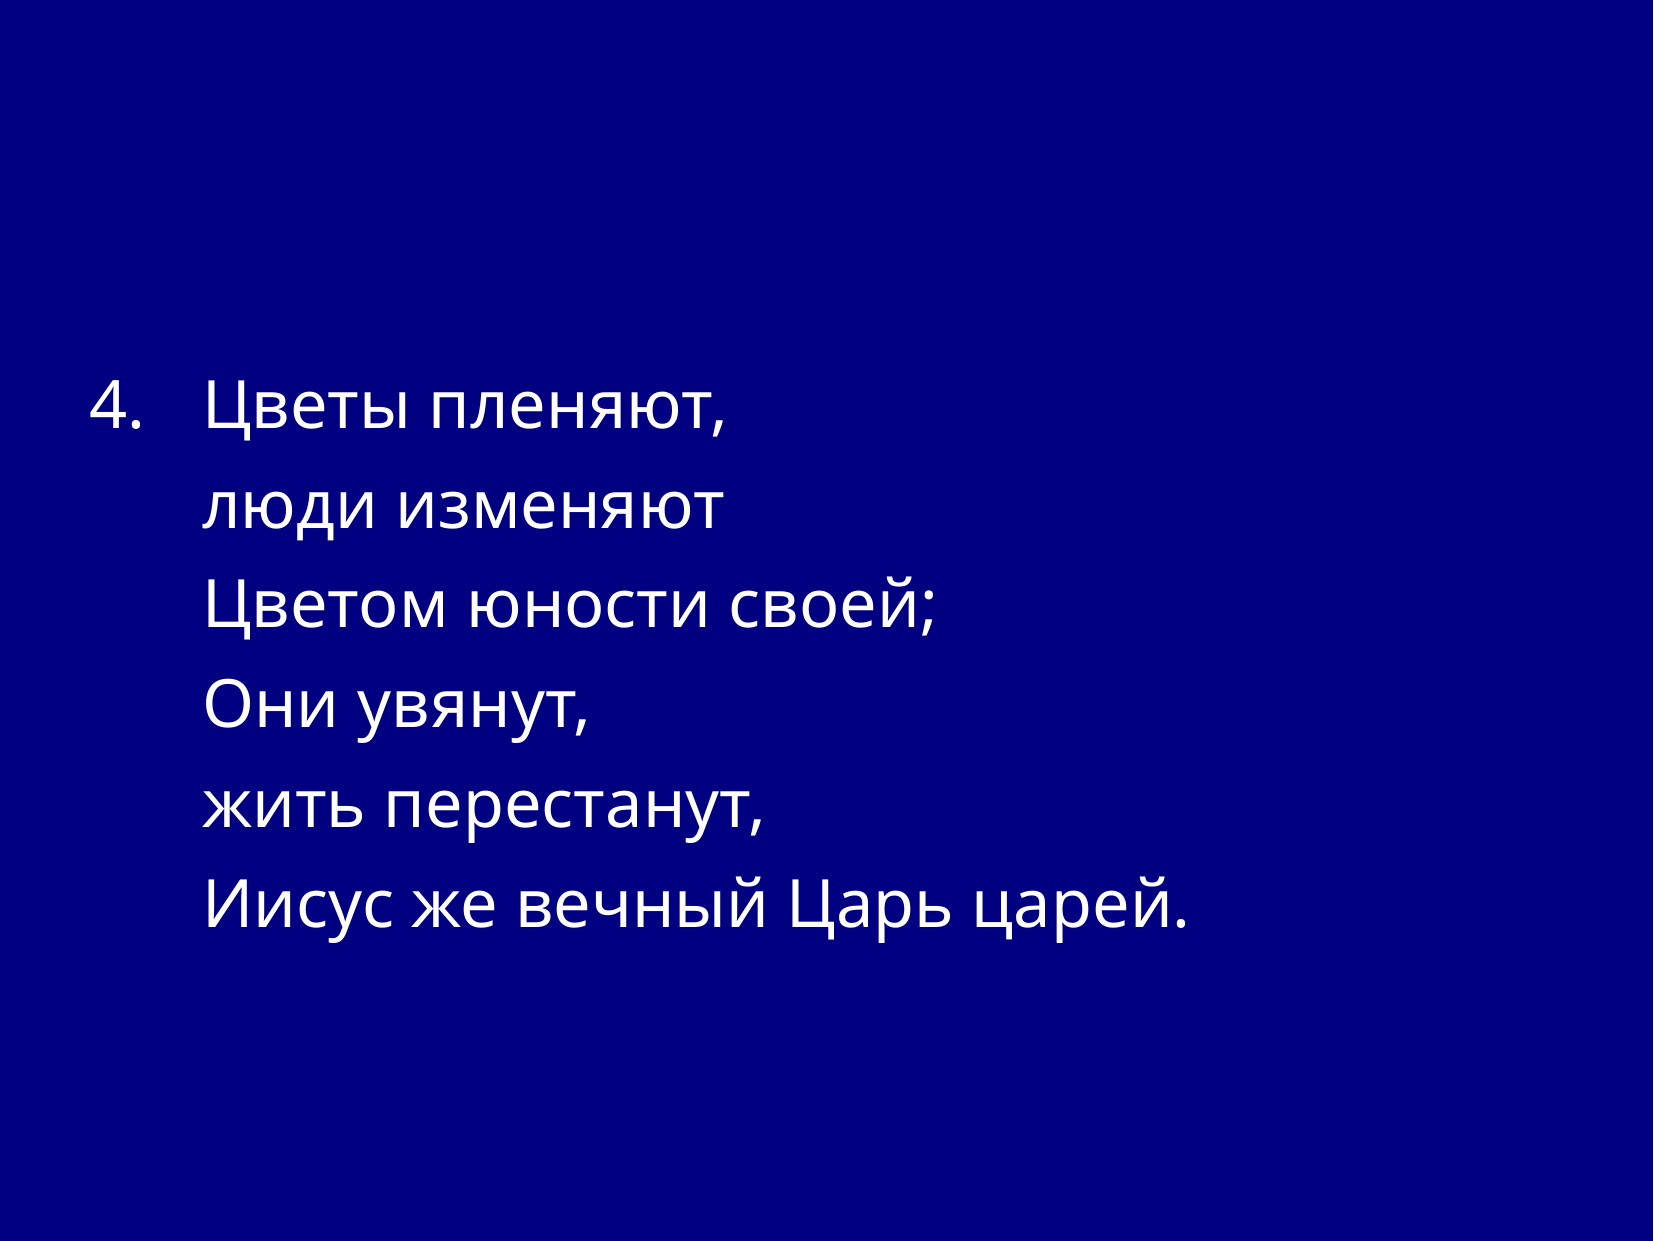

4.	Цветы пленяют,
	люди изменяют
	Цветом юности своей;
	Они увянут,
	жить перестанут,
	Иисус же вечный Царь царей.